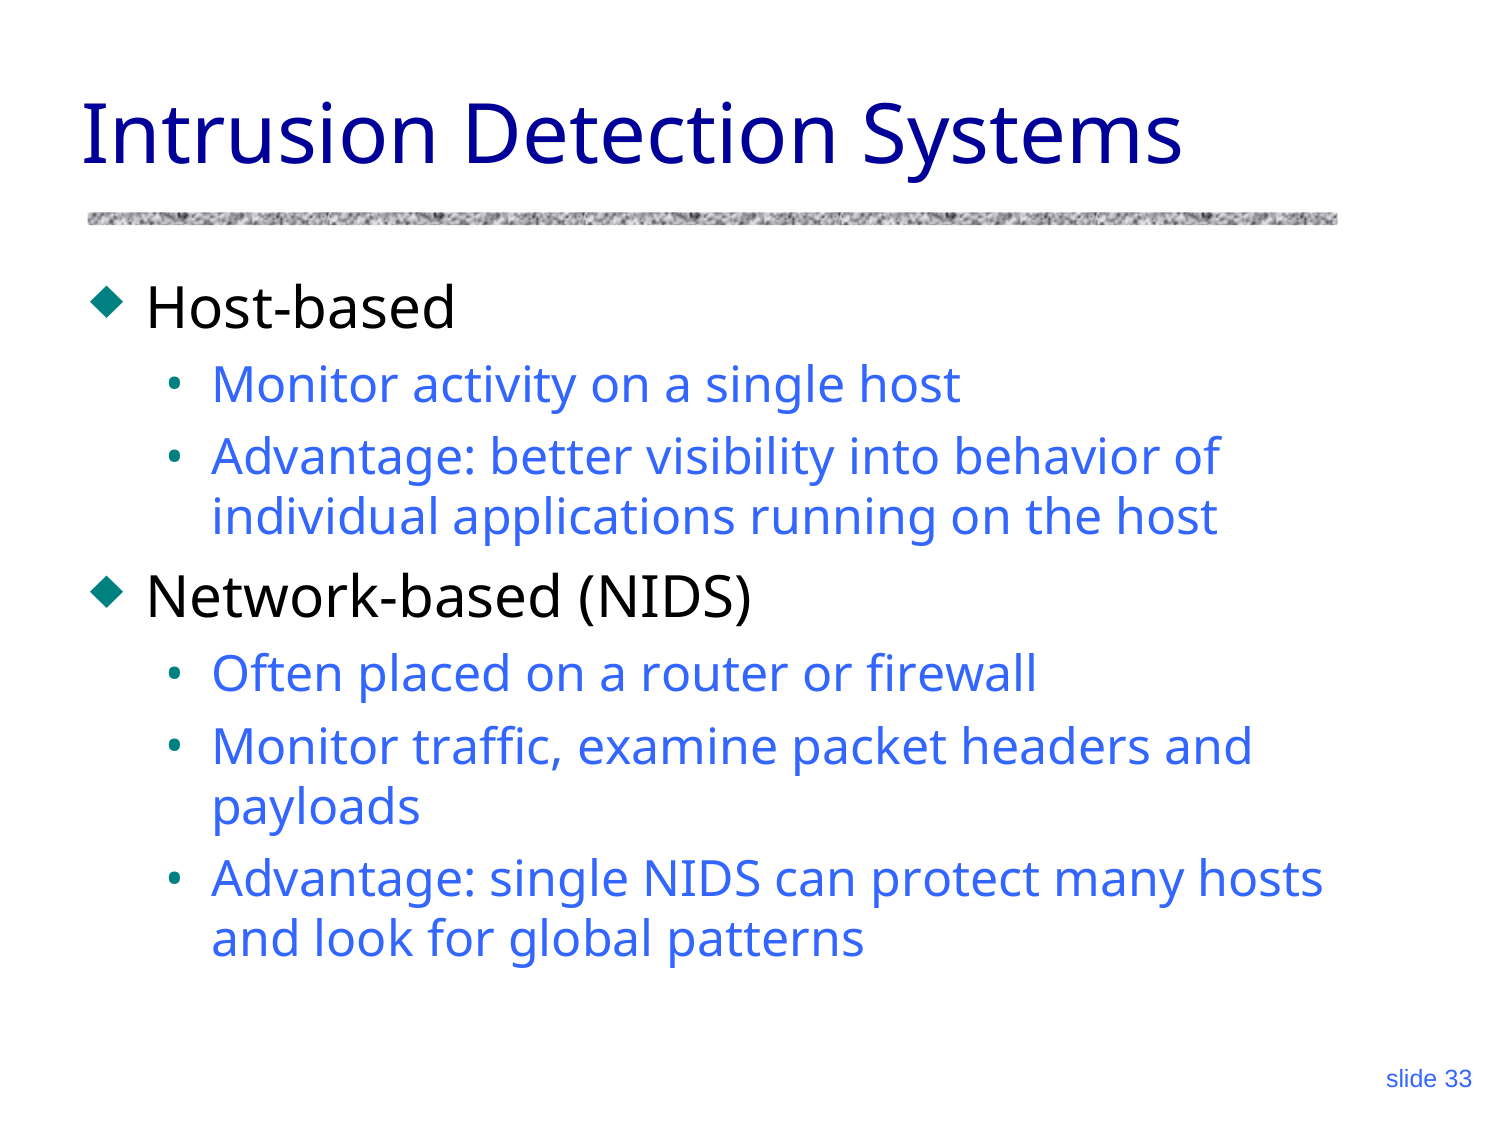

Intrusion Detection Systems
Host-based
Monitor activity on a single host
Advantage: better visibility into behavior of individual applications running on the host
Network-based (NIDS)
Often placed on a router or firewall
Monitor traffic, examine packet headers and payloads
Advantage: single NIDS can protect many hosts and look for global patterns
slide